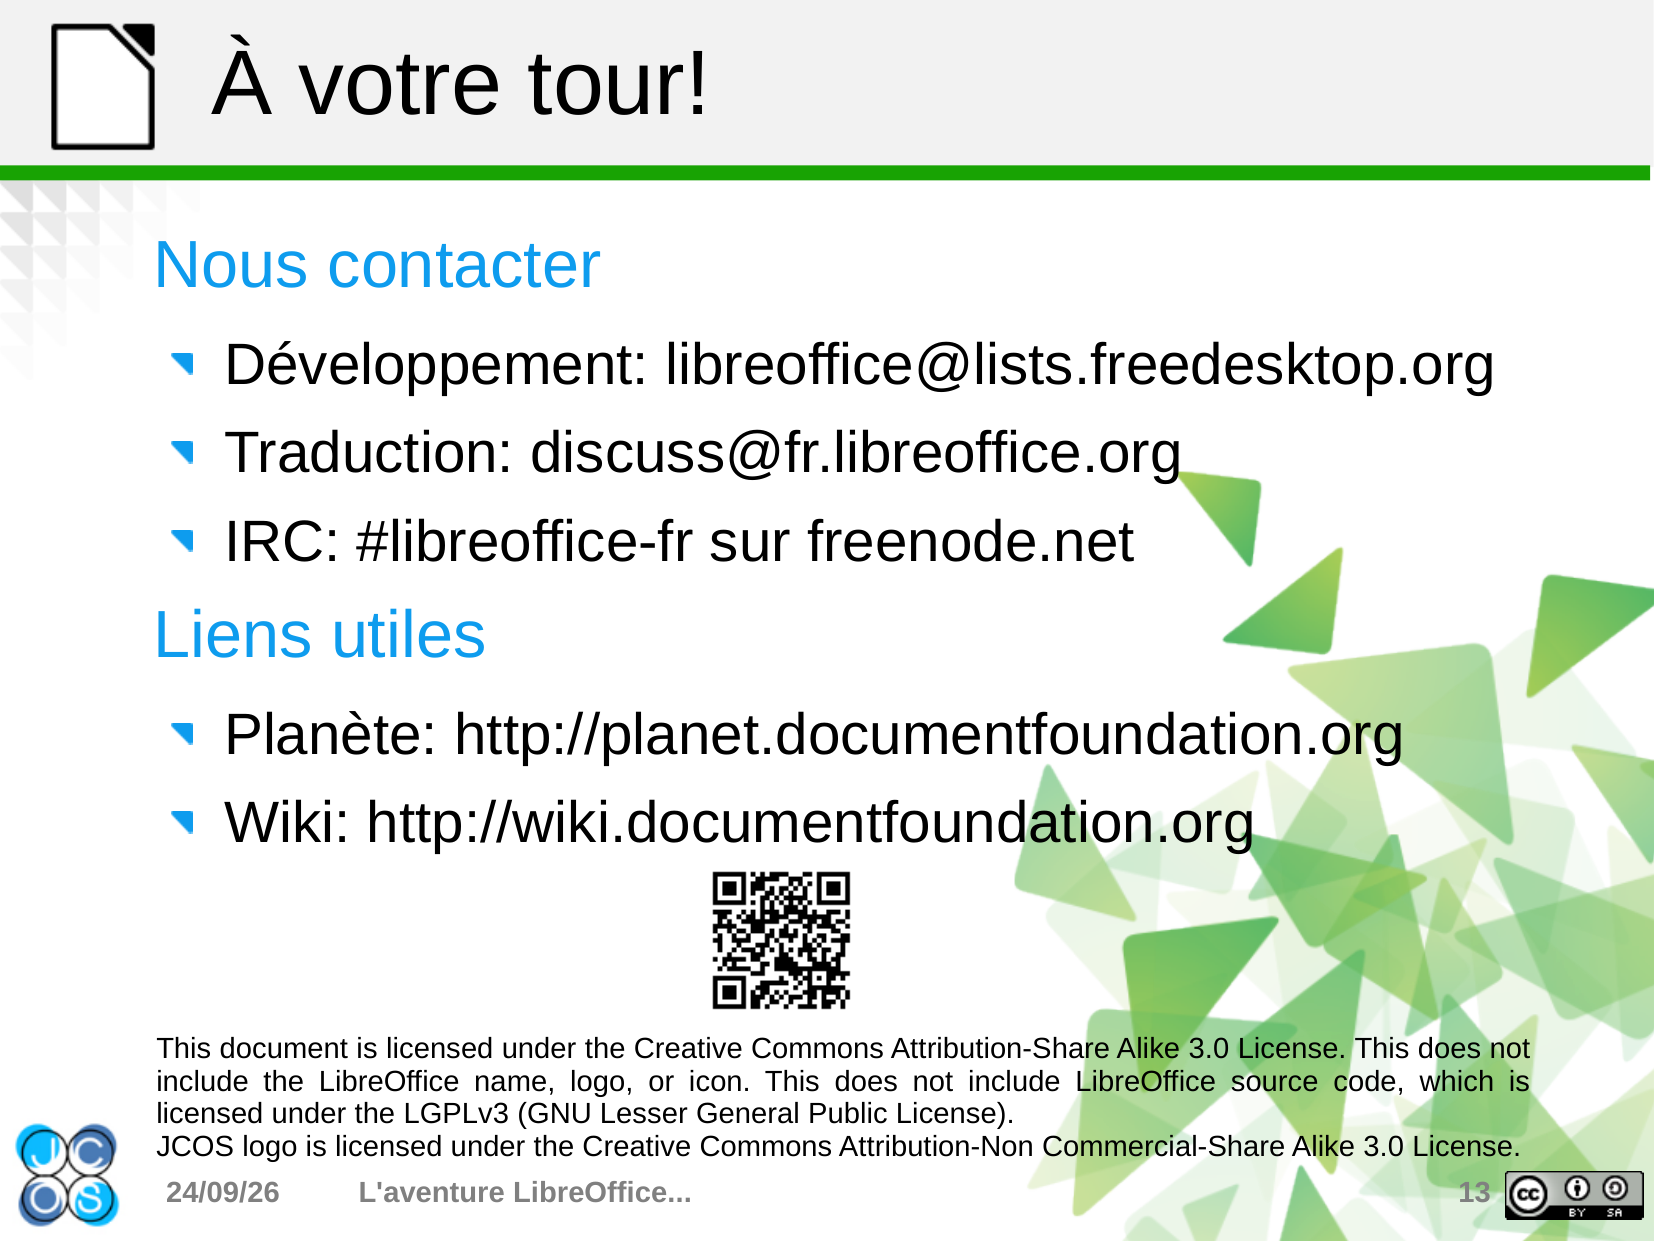

# À votre tour!
Nous contacter
Développement: libreoffice@lists.freedesktop.org
Traduction: discuss@fr.libreoffice.org
IRC: #libreoffice-fr sur freenode.net
Liens utiles
Planète: http://planet.documentfoundation.org
Wiki: http://wiki.documentfoundation.org
This document is licensed under the Creative Commons Attribution-Share Alike 3.0 License. This does not include the LibreOffice name, logo, or icon. This does not include LibreOffice source code, which is licensed under the LGPLv3 (GNU Lesser General Public License).
JCOS logo is licensed under the Creative Commons Attribution-Non Commercial-Share Alike 3.0 License.
L'aventure LibreOffice...
13